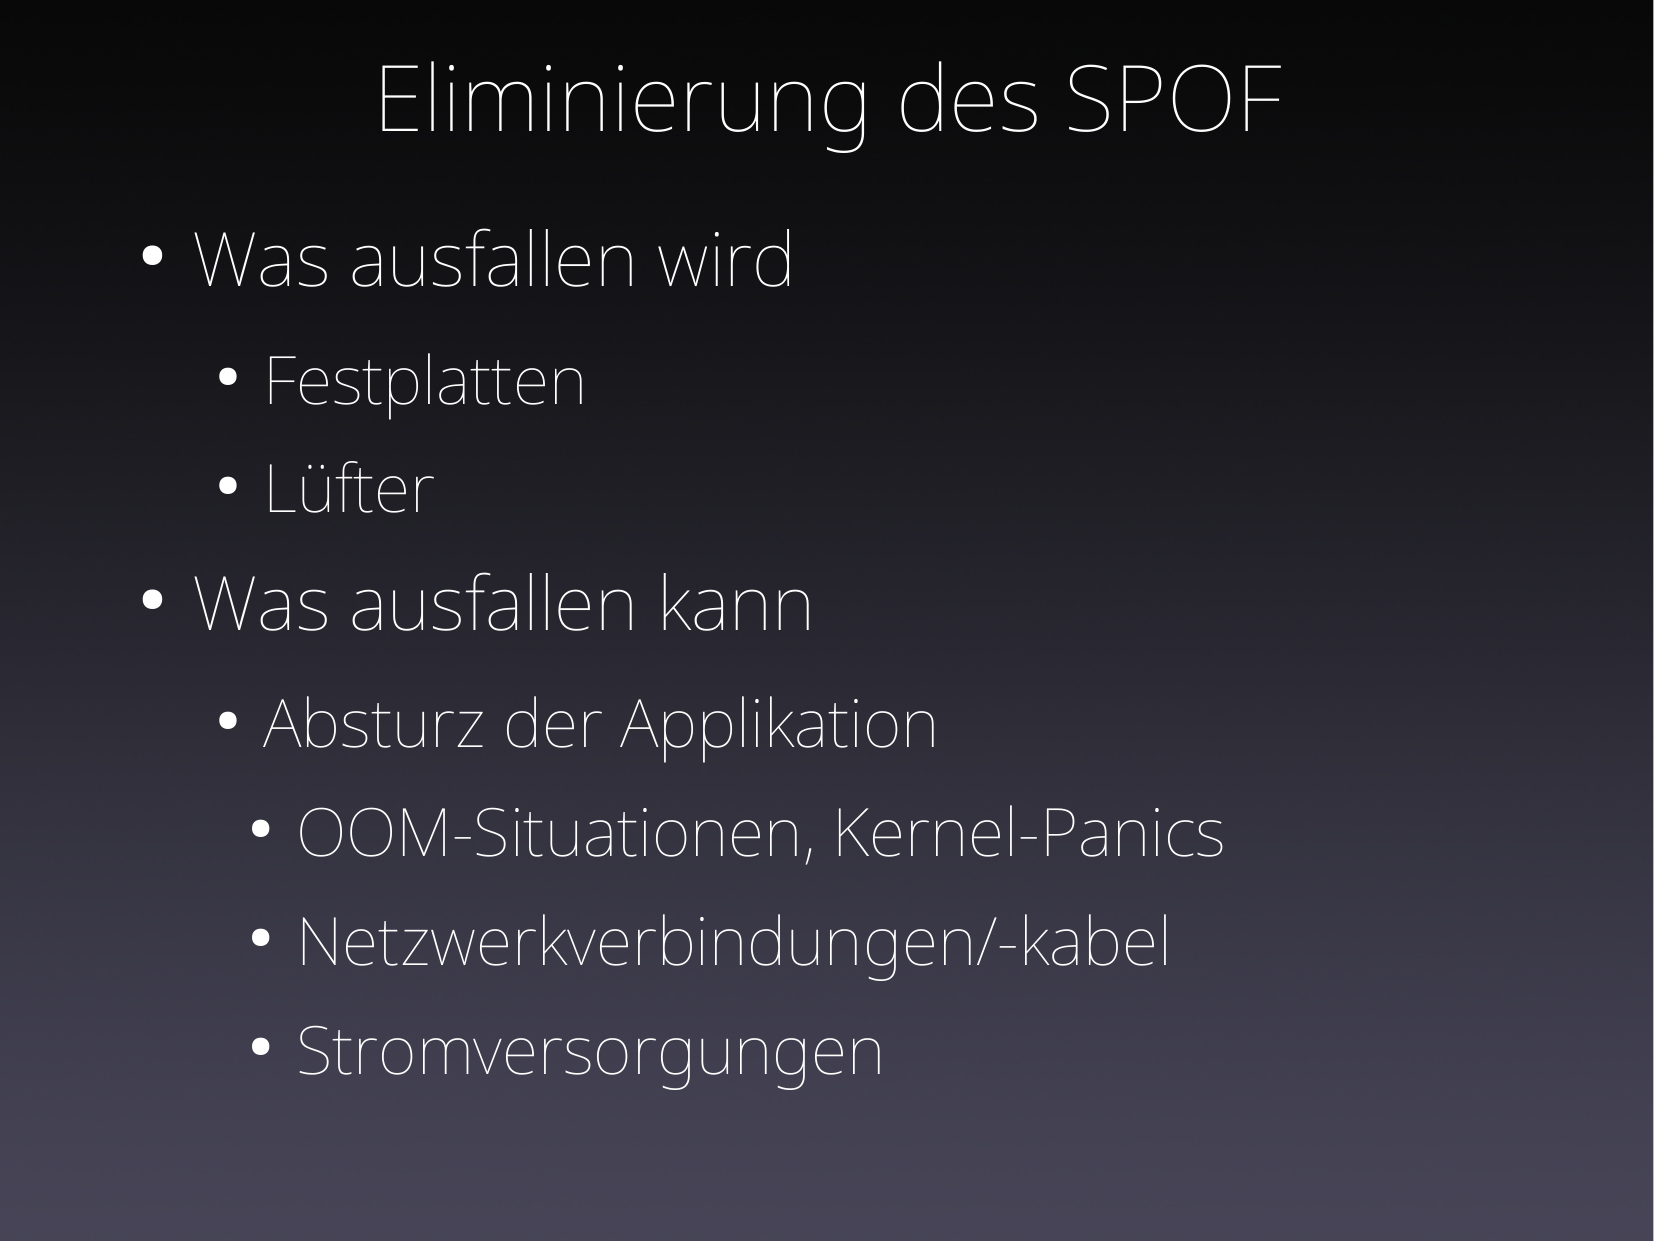

# Eliminierung des SPOF
Was ausfallen wird
Festplatten
Lüfter
Was ausfallen kann
Absturz der Applikation
OOM-Situationen, Kernel-Panics
Netzwerkverbindungen/-kabel
Stromversorgungen